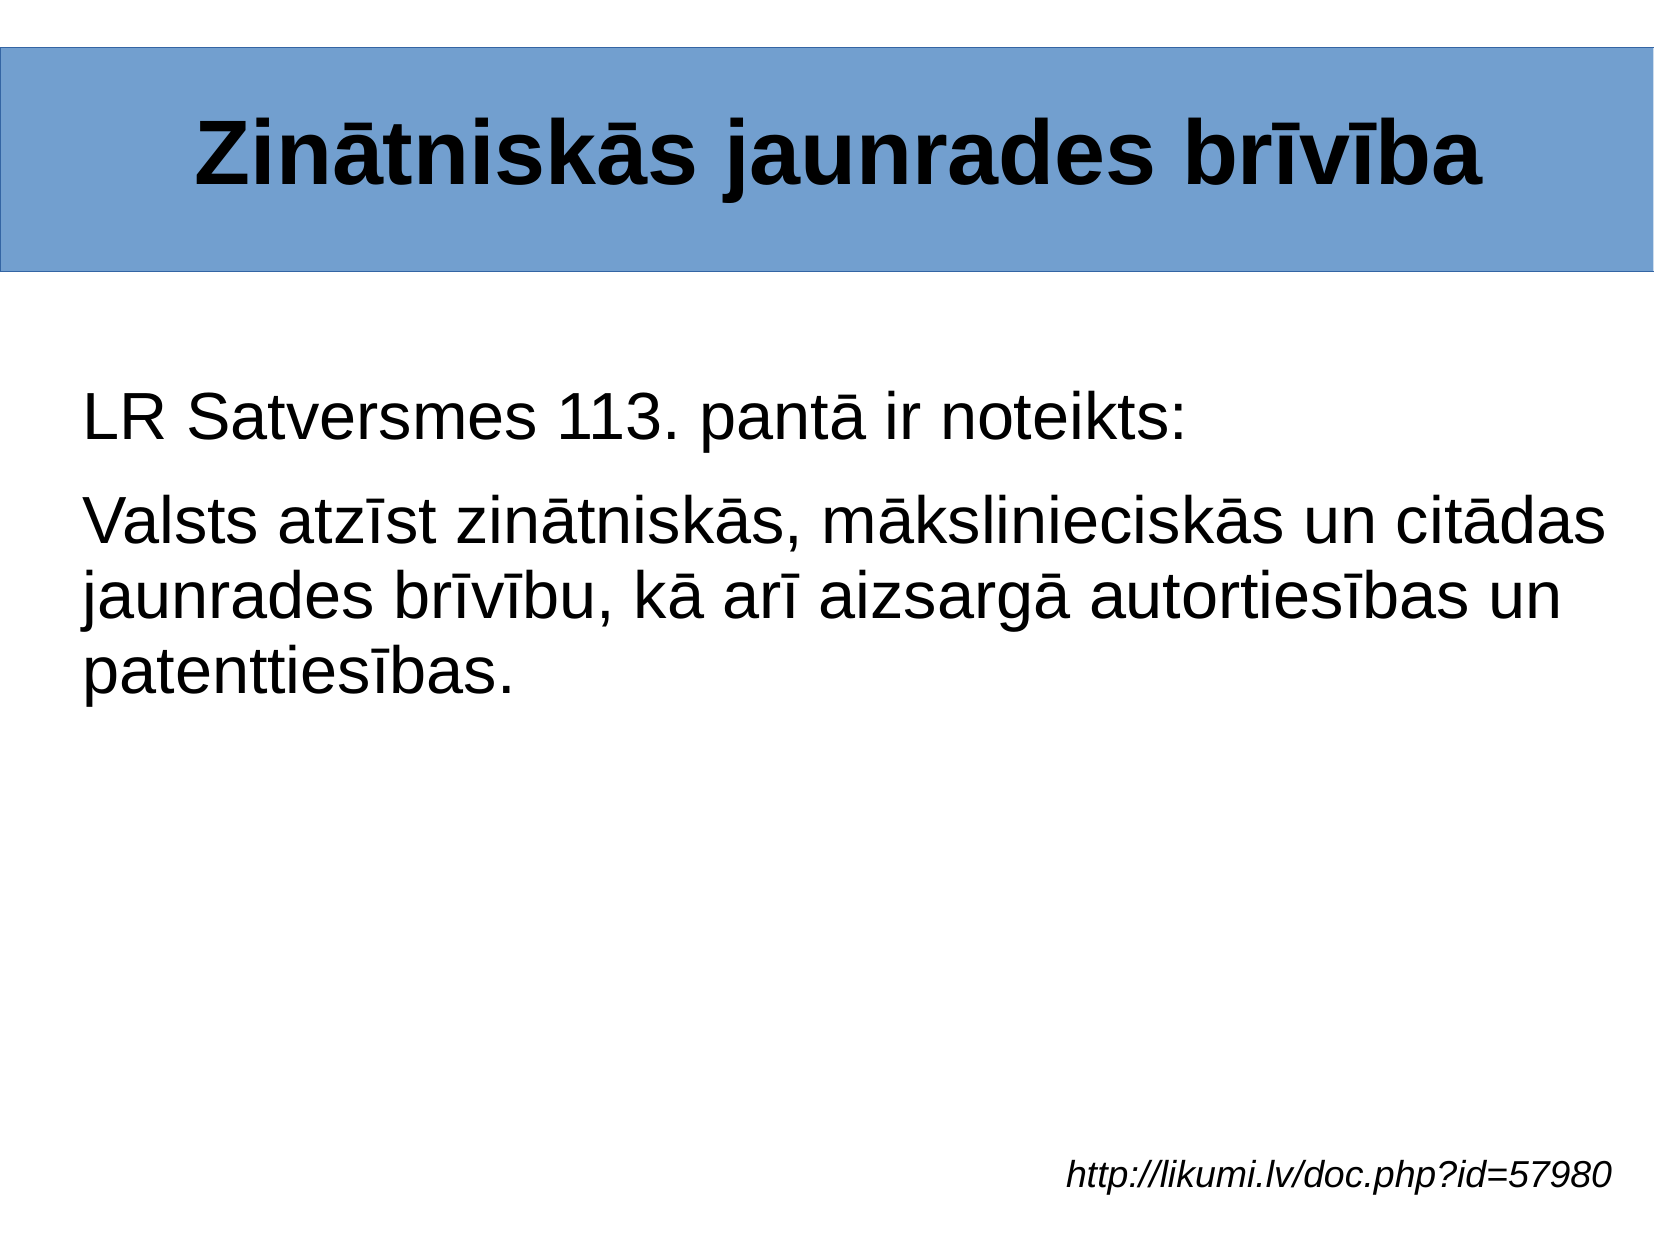

# Zinātniskās jaunrades brīvība
LR Satversmes 113. pantā ir noteikts:
Valsts atzīst zinātniskās, mākslinieciskās un citādas jaunrades brīvību, kā arī aizsargā autortiesības un patenttiesības.
http://likumi.lv/doc.php?id=57980